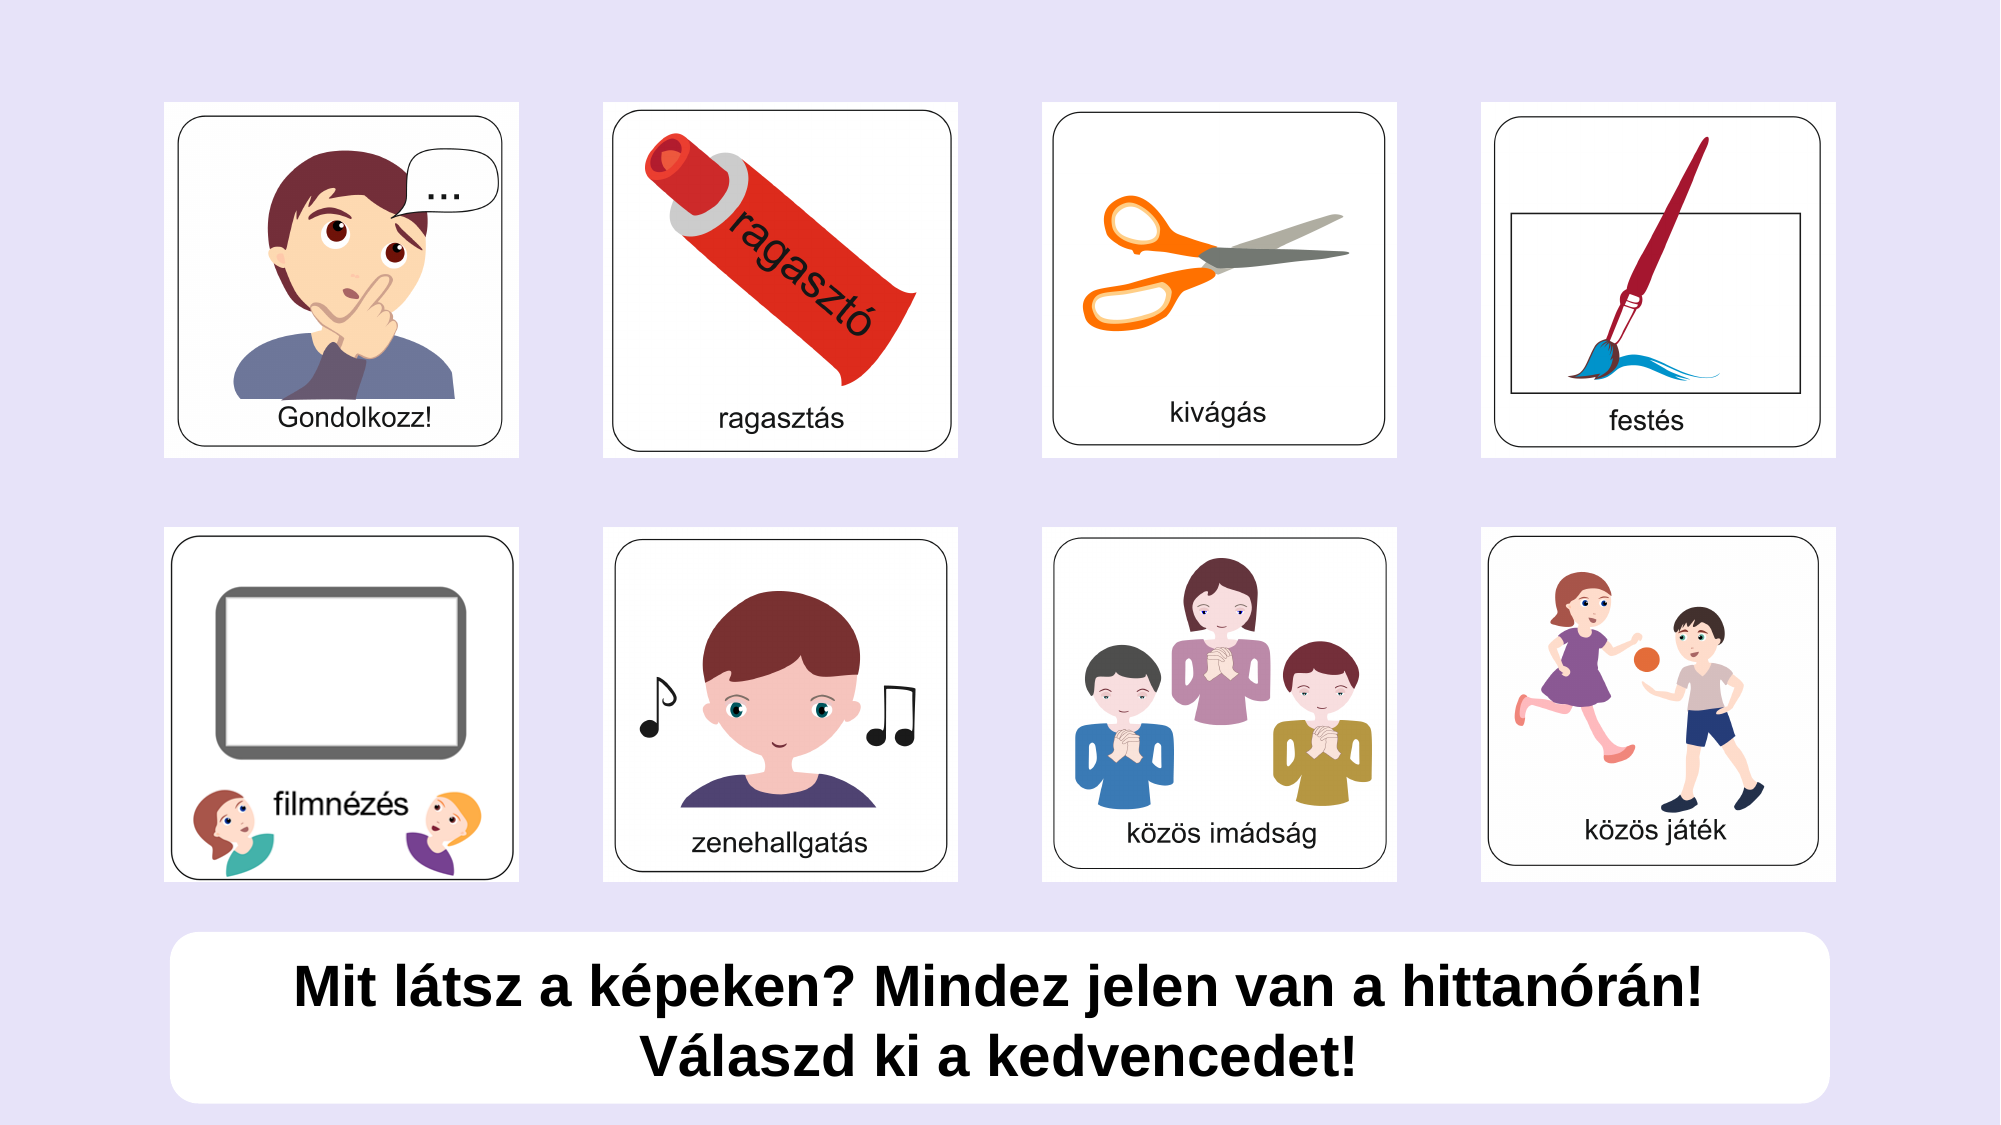

Mit látsz a képeken? Mindez jelen van a hittanórán! Válaszd ki a kedvencedet!